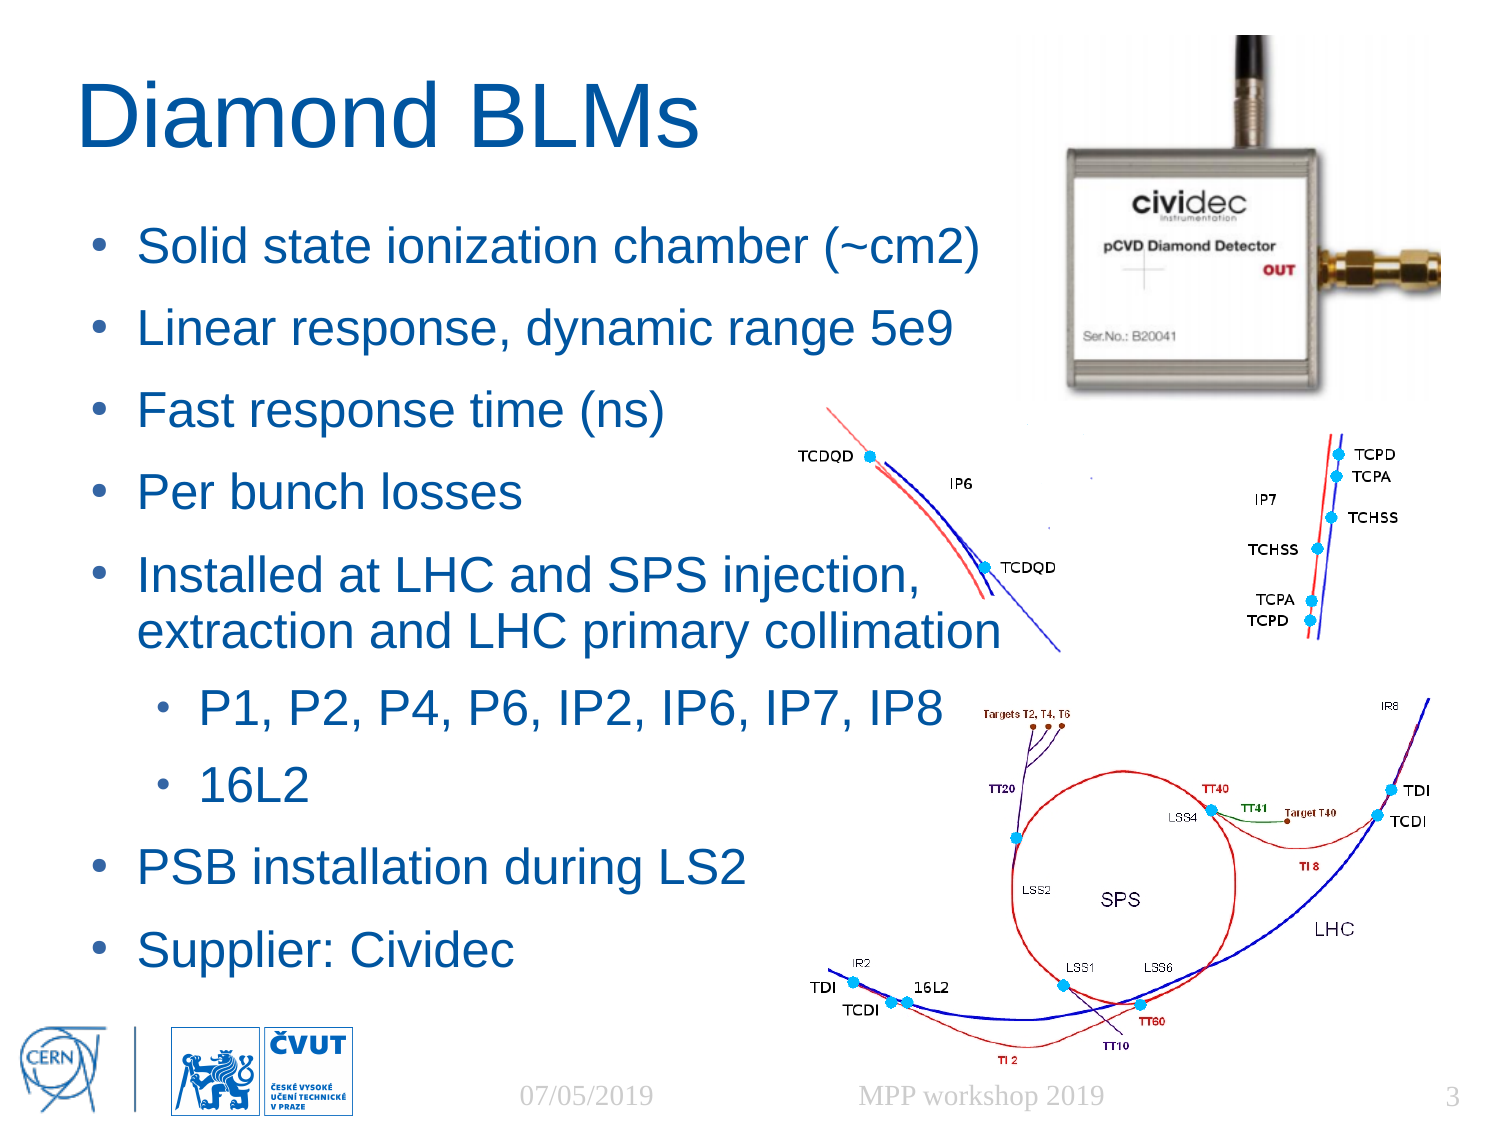

# Diamond BLMs
Solid state ionization chamber (~cm2)
Linear response, dynamic range 5e9
Fast response time (ns)
Per bunch losses
Installed at LHC and SPS injection,
extraction and LHC primary collimation
P1, P2, P4, P6, IP2, IP6, IP7, IP8
16L2
PSB installation during LS2
Supplier: Cividec